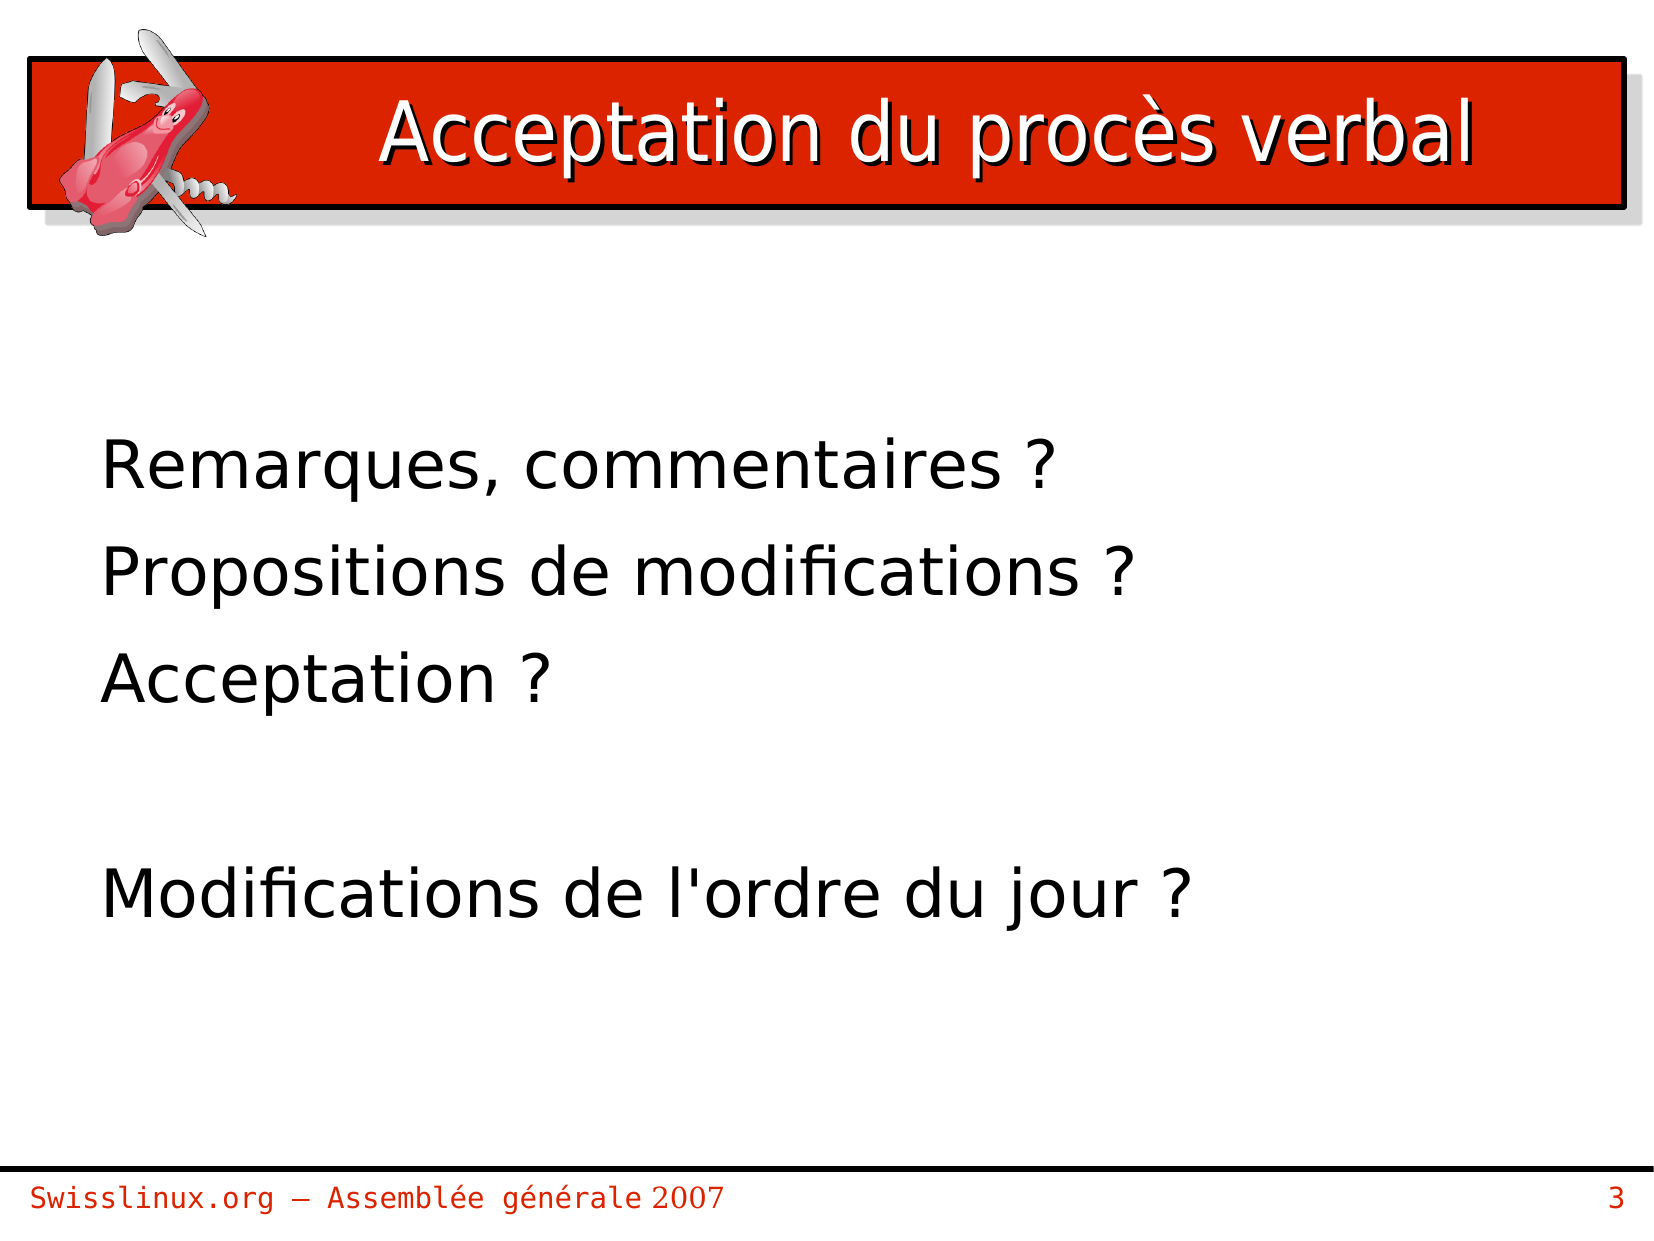

# Acceptation du procès verbal
Remarques, commentaires ?
Propositions de modifications ?
Acceptation ?
Modifications de l'ordre du jour ?
26 Janvier 2007
3